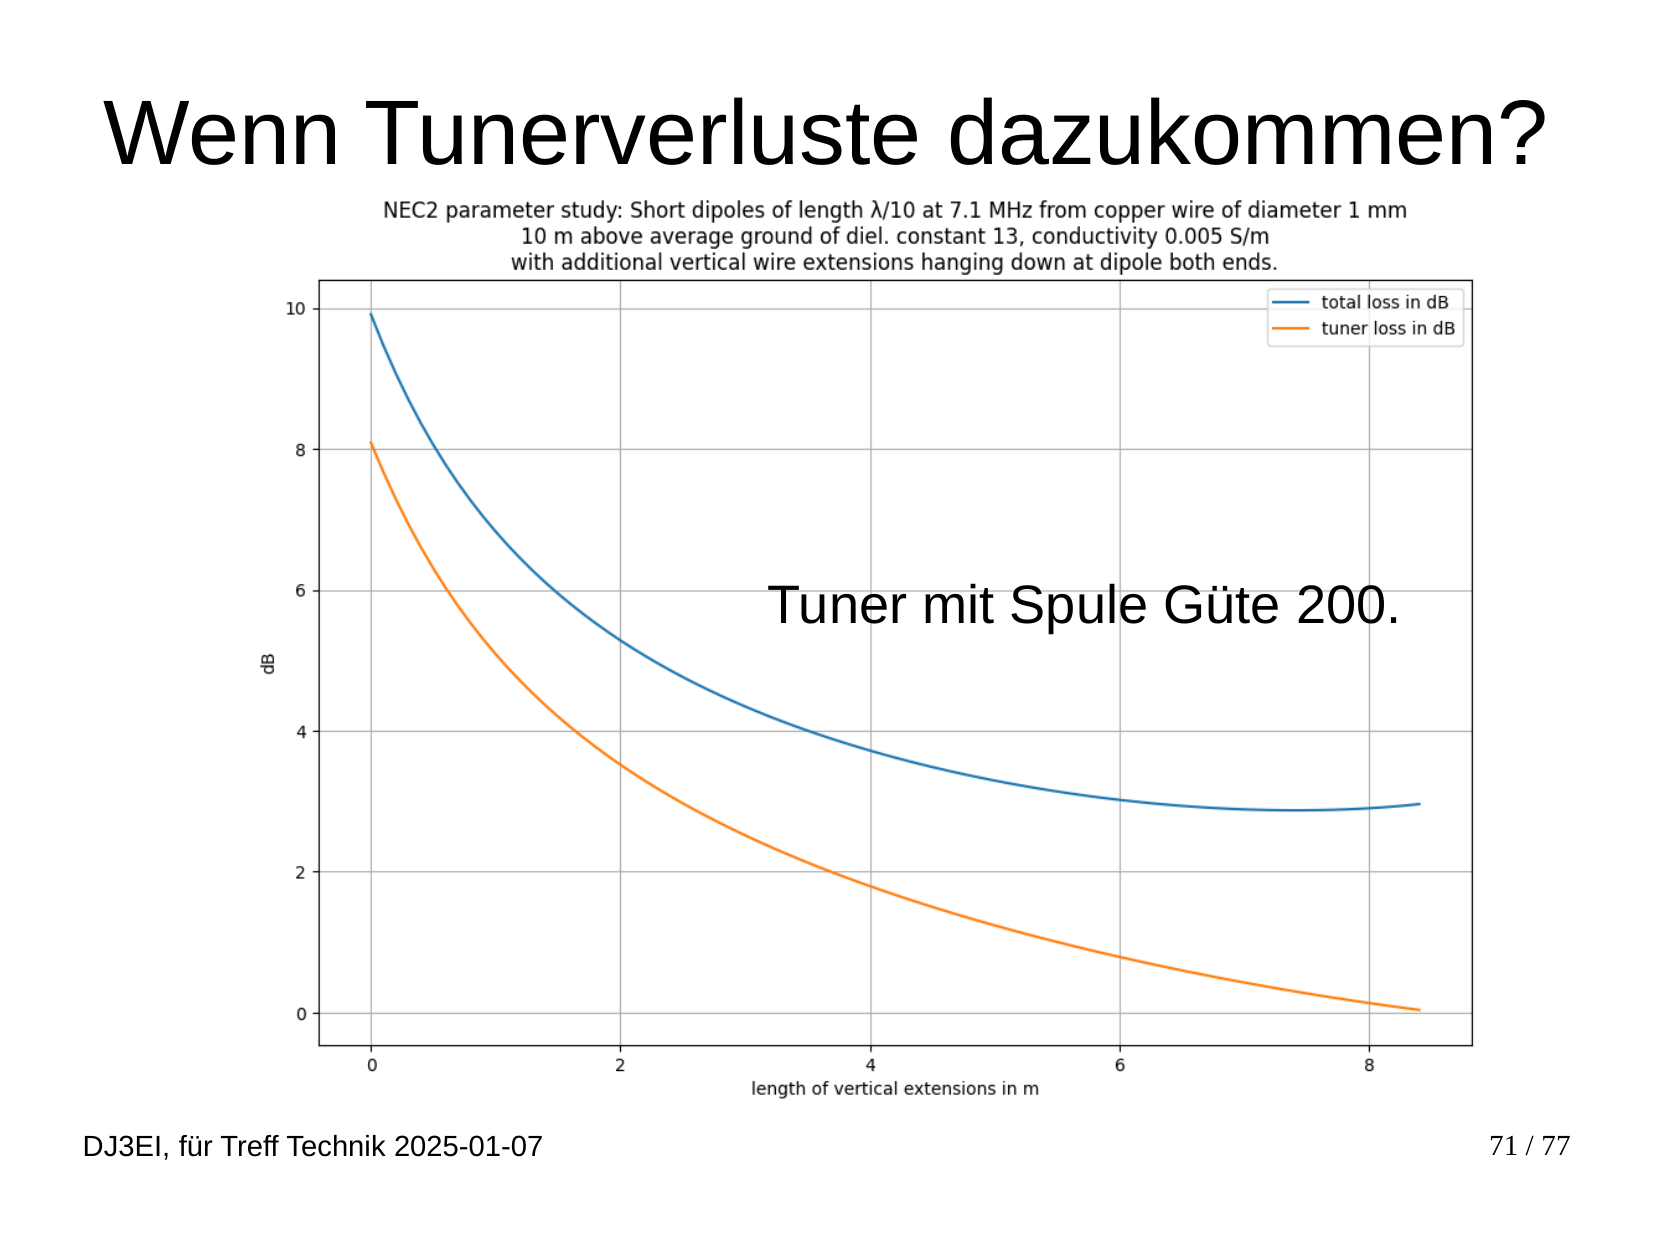

# Wenn Tunerverluste dazukommen?
Tuner mit Spule Güte 200.
71